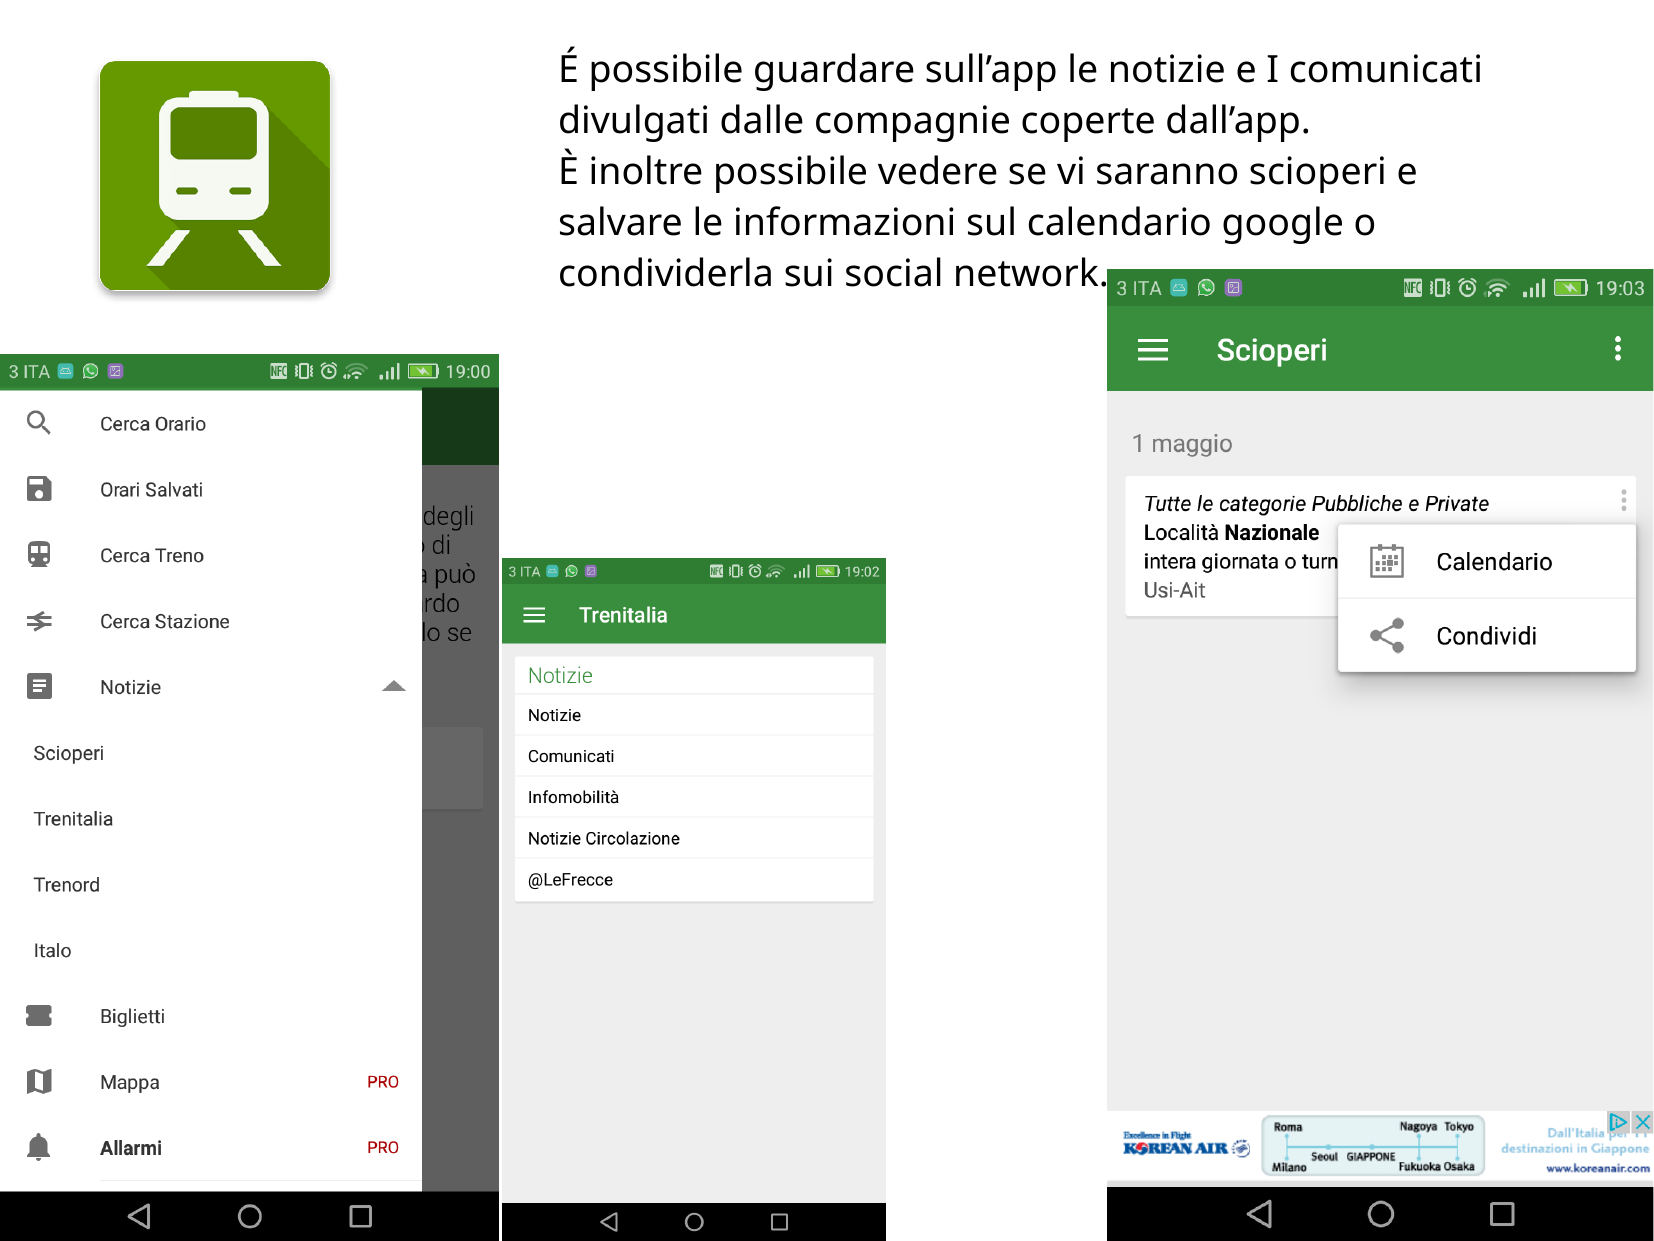

É possibile guardare sull’app le notizie e I comunicati divulgati dalle compagnie coperte dall’app.
È inoltre possibile vedere se vi saranno scioperi e salvare le informazioni sul calendario google o condividerla sui social network.